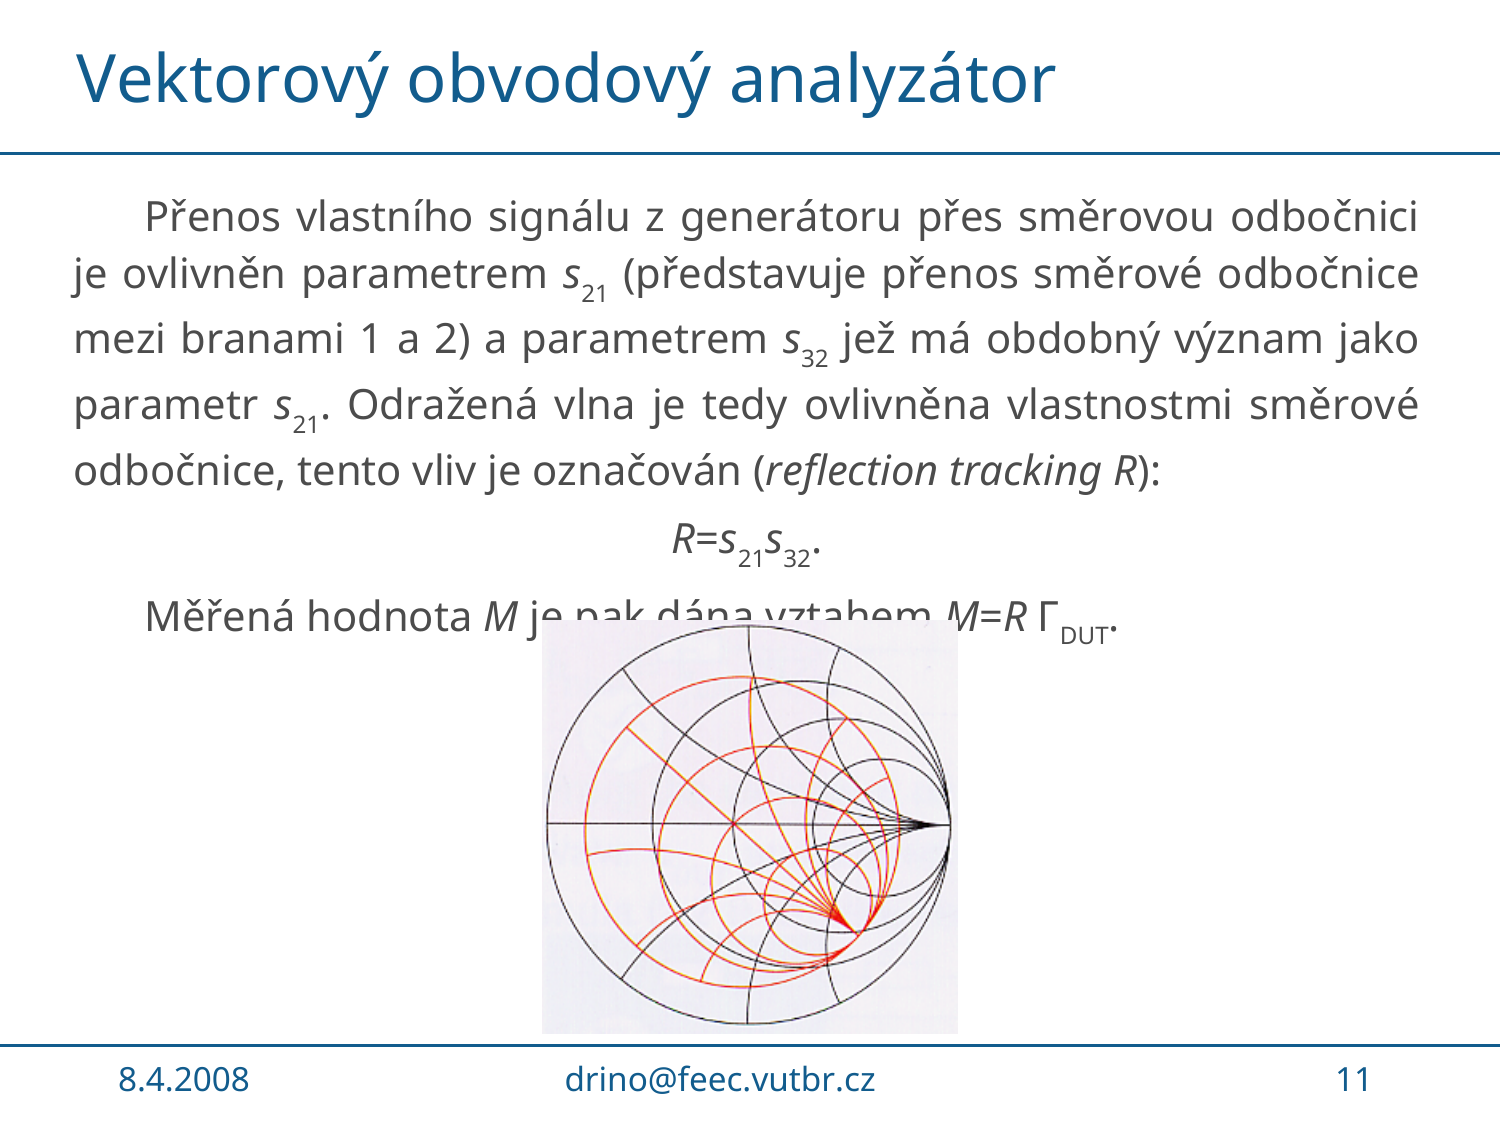

# Vektorový obvodový analyzátor
Přenos vlastního signálu z generátoru přes směrovou odbočnici je ovlivněn parametrem s21 (představuje přenos směrové odbočnice mezi branami 1 a 2) a parametrem s32 jež má obdobný význam jako parametr s21. Odražená vlna je tedy ovlivněna vlastnostmi směrové odbočnice, tento vliv je označován (reflection tracking R):
R=s21s32.
Měřená hodnota M je pak dána vztahem M=R ΓDUT.
8.4.2008
drino@feec.vutbr.cz